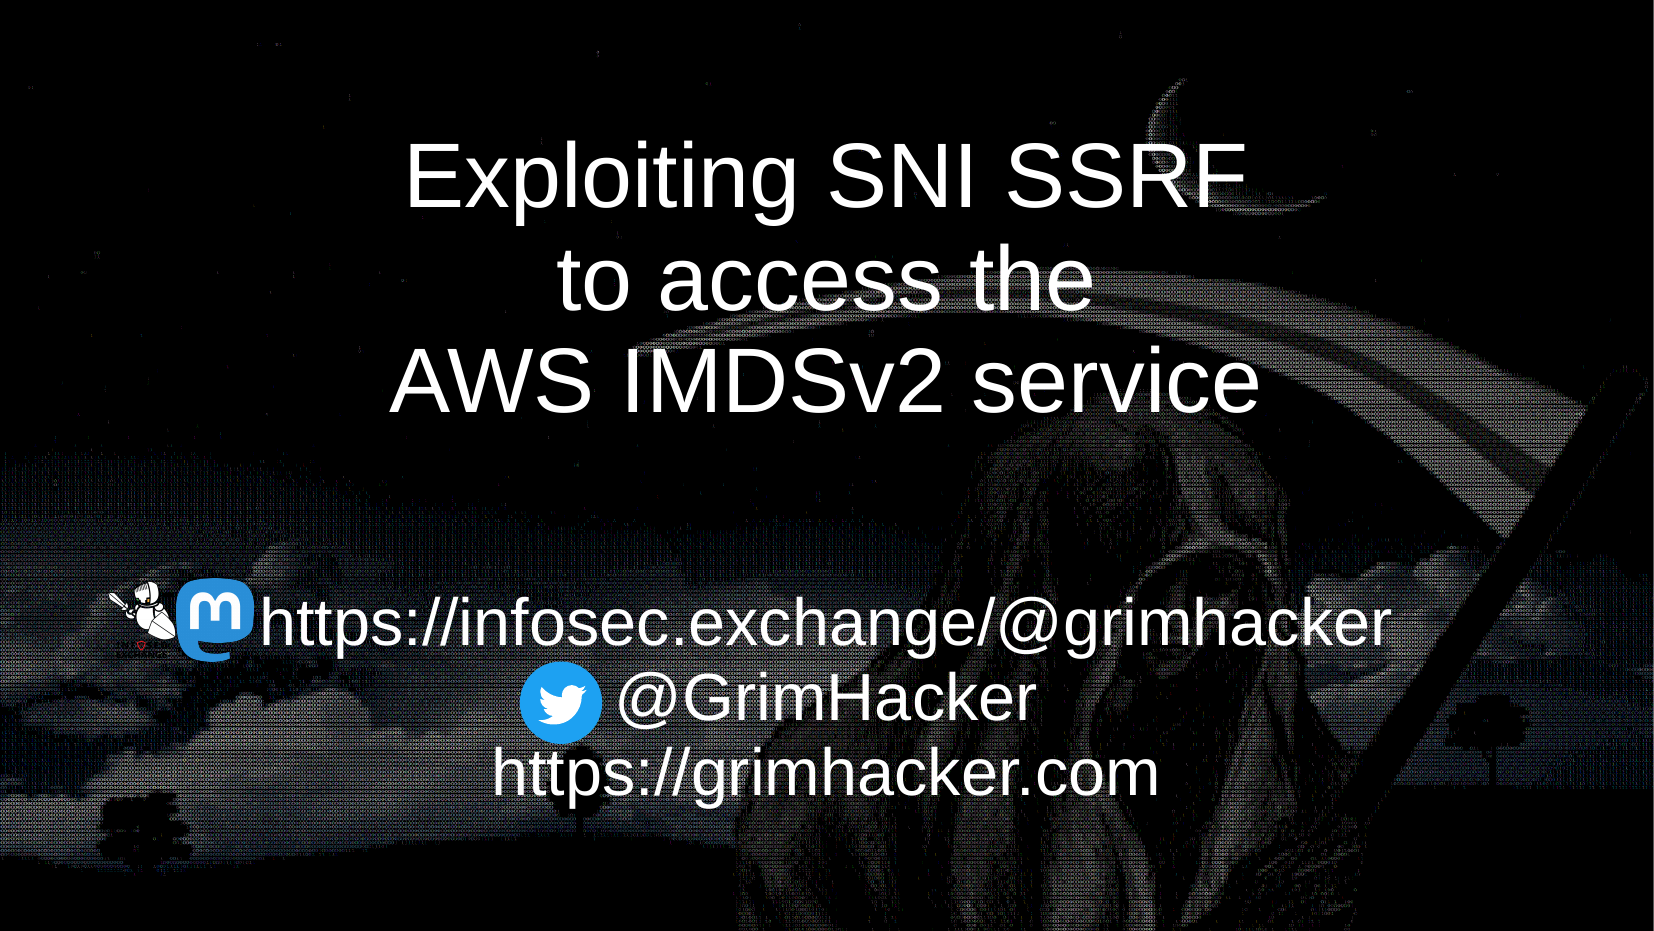

# Exploiting SNI SSRF to access the AWS IMDSv2 service
https://infosec.exchange/@grimhacker
@GrimHacker
https://grimhacker.com